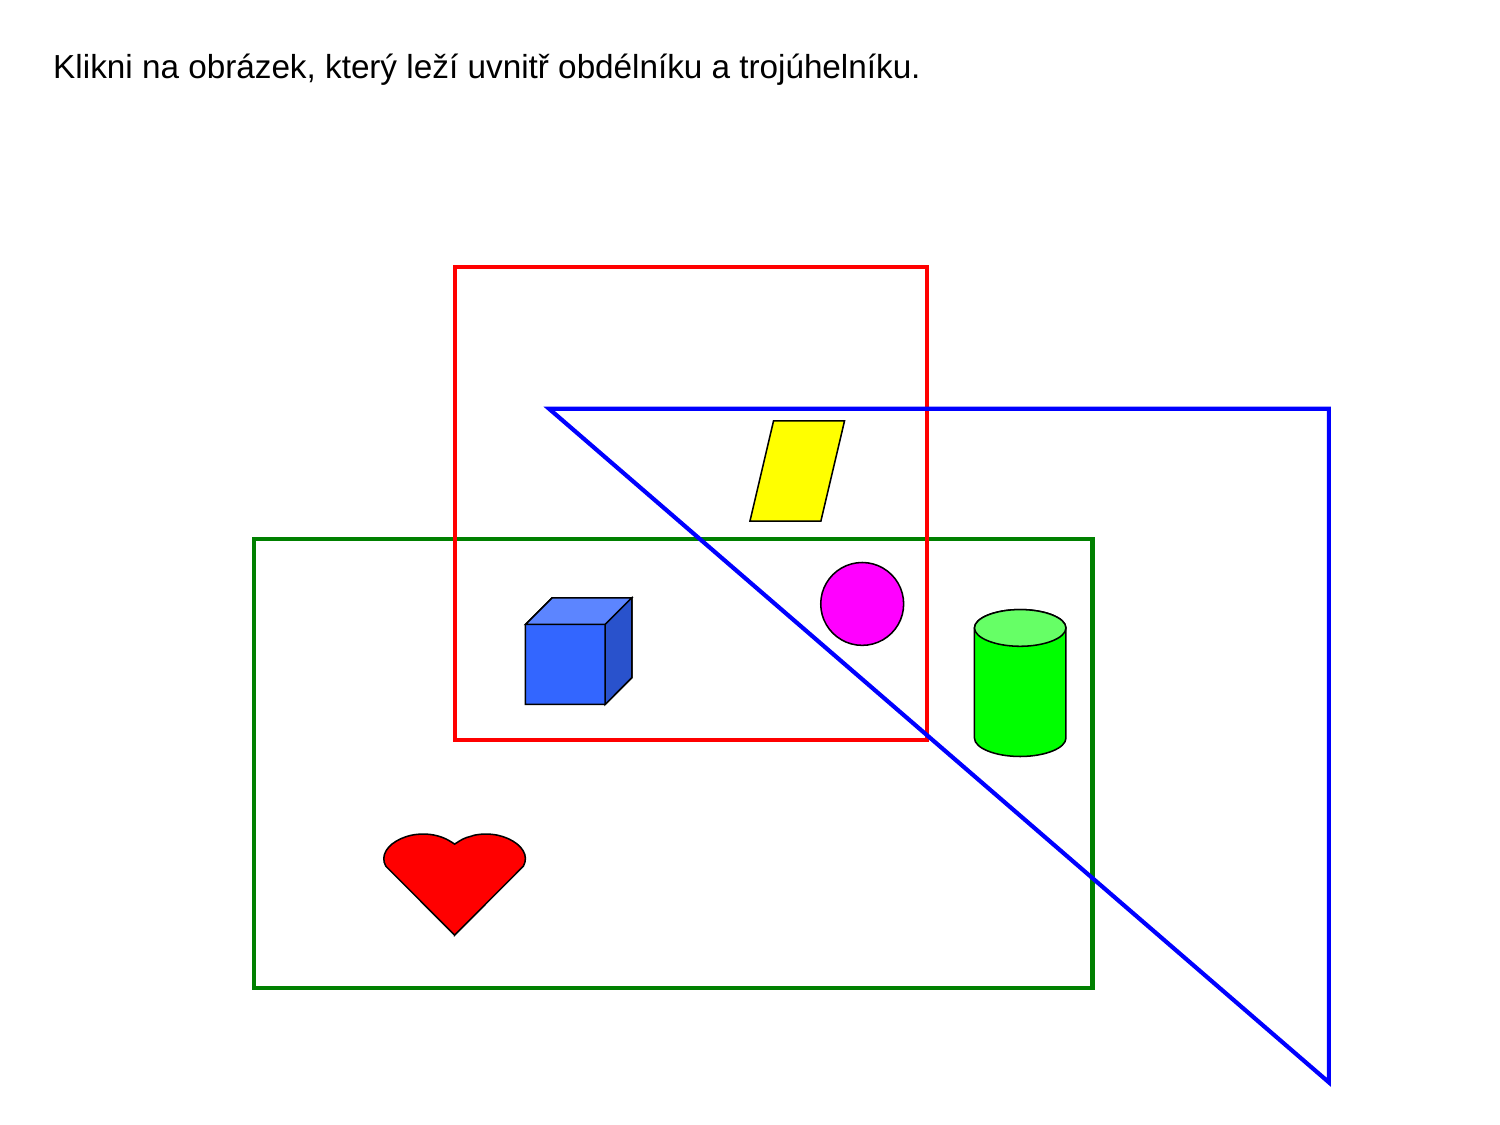

Klikni na obrázek, který leží uvnitř obdélníku a trojúhelníku.